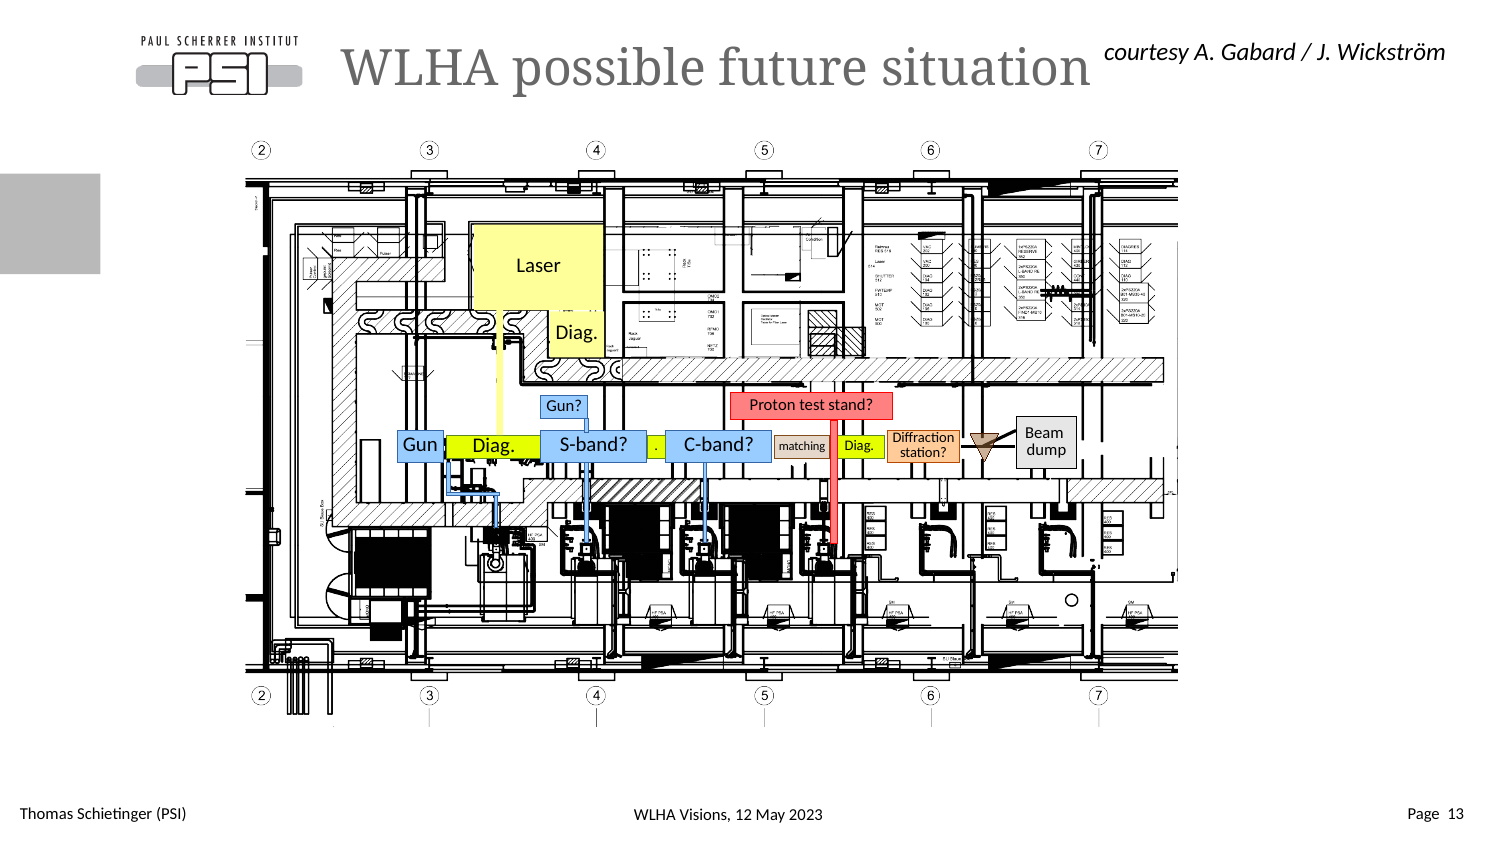

courtesy A. Gabard / J. Wickström
# WLHA possible future situation
Laser
Diag.
Proton test stand?
Gun?
Beam
dump
Gun
S-band?
C-band?
Diffraction
station?
Diag.
.
matching
Diag.